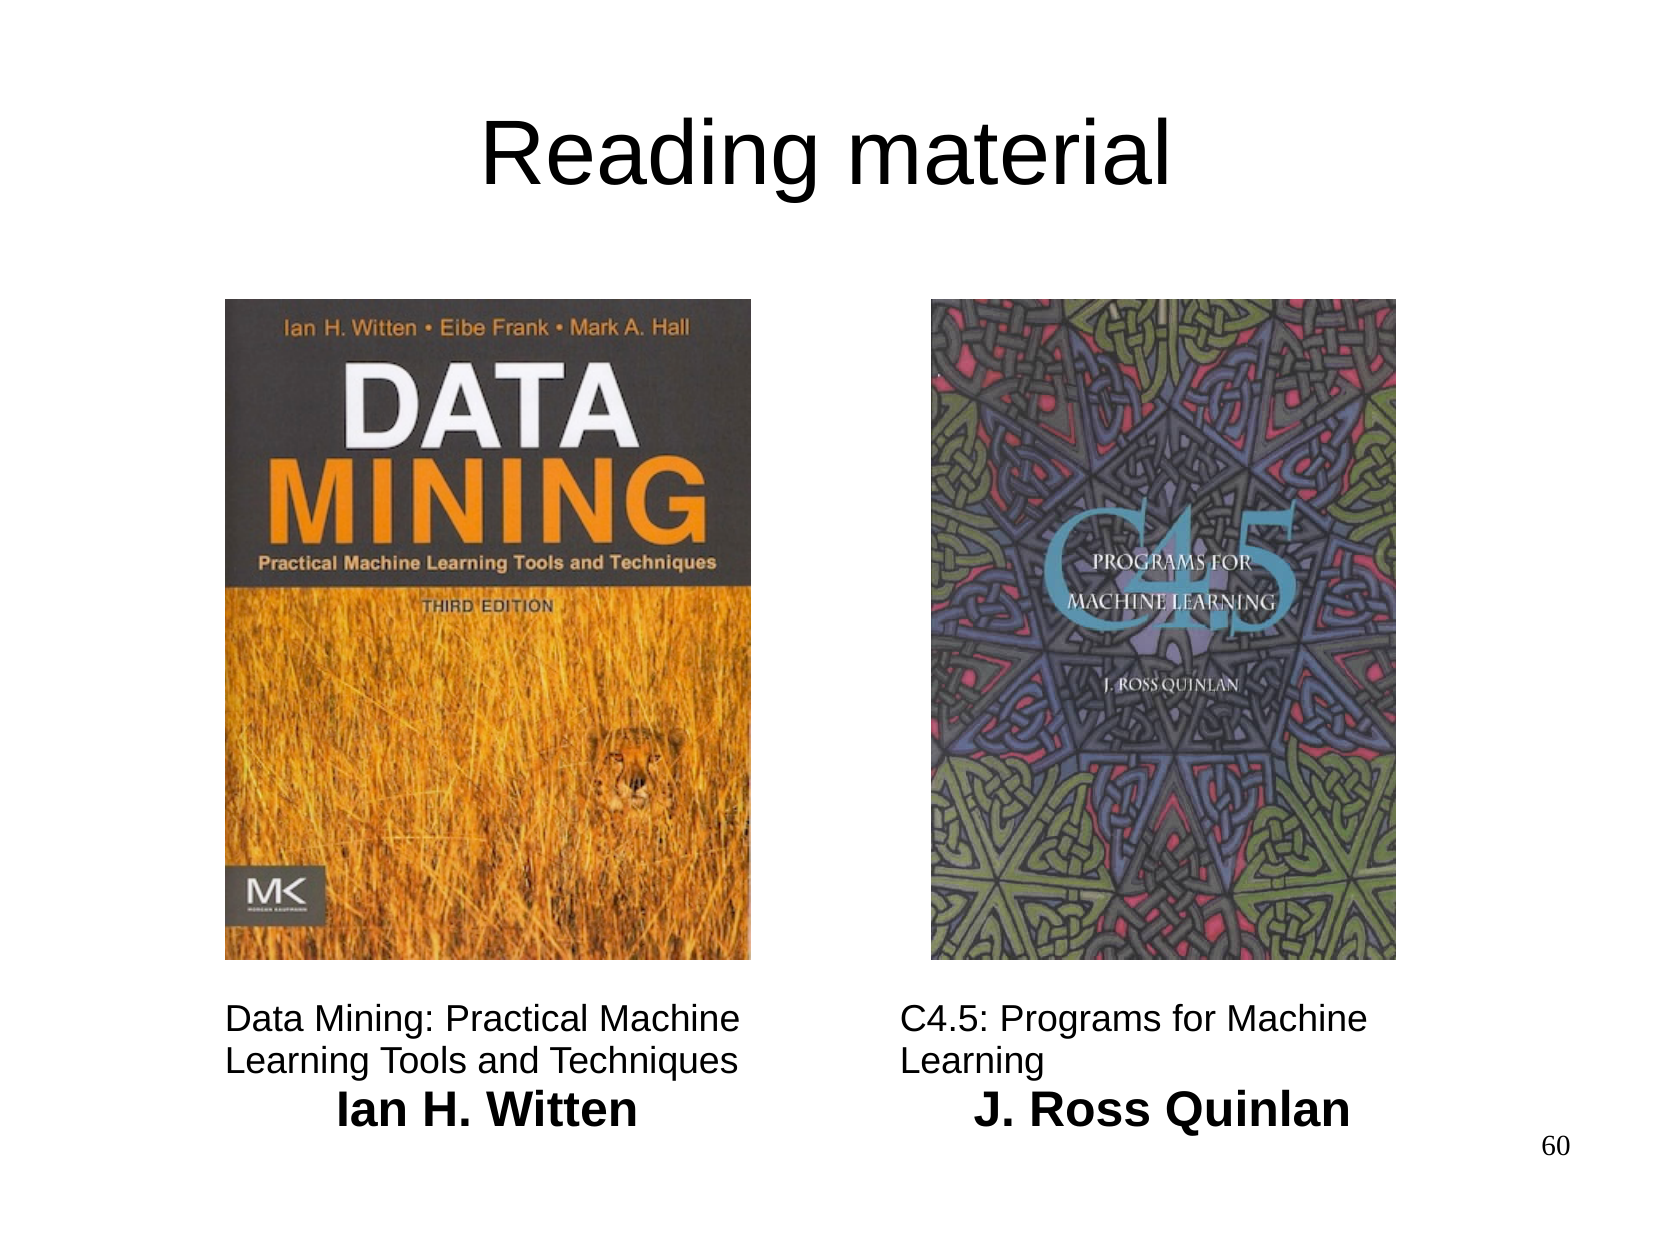

# Reading material
Data Mining: Practical Machine Learning Tools and Techniques
Ian H. Witten
C4.5: Programs for Machine Learning
J. Ross Quinlan
60